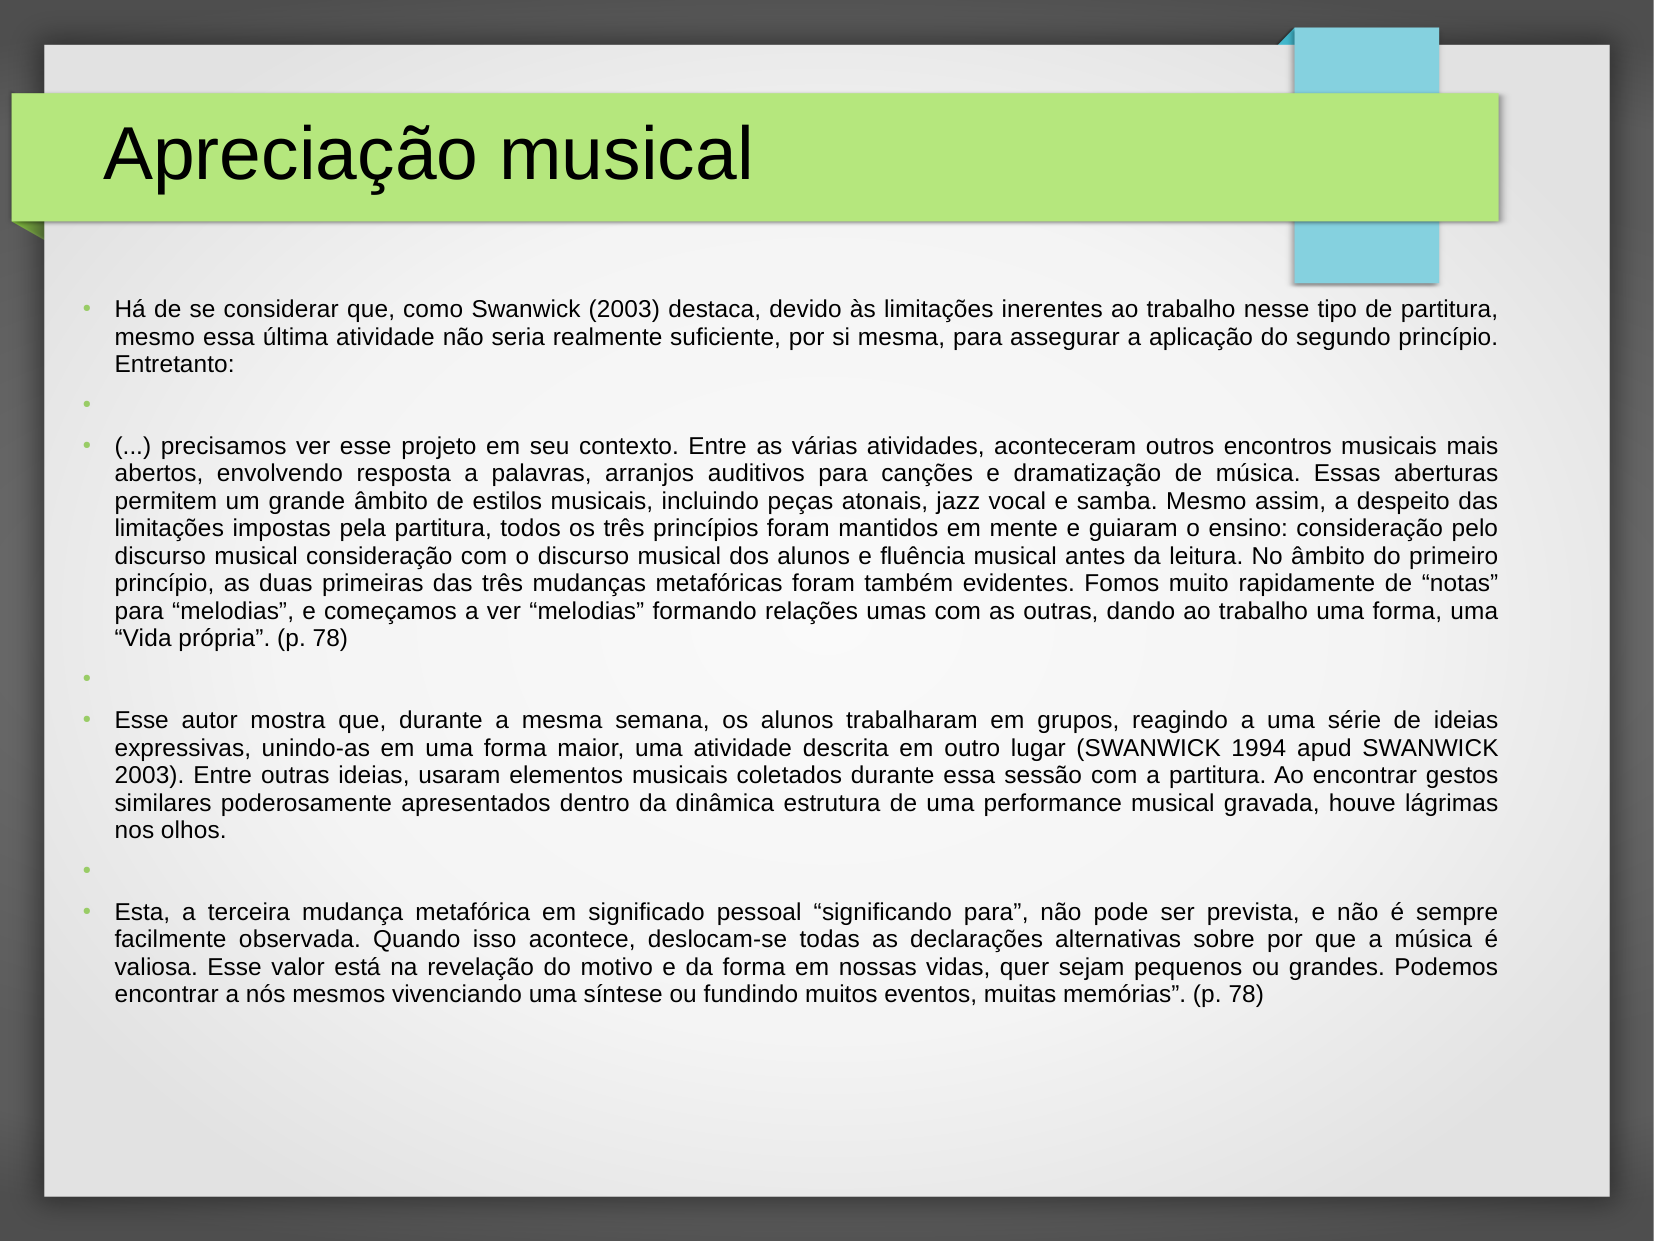

# Apreciação musical
Há de se considerar que, como Swanwick (2003) destaca, devido às limitações inerentes ao trabalho nesse tipo de partitura, mesmo essa última atividade não seria realmente suficiente, por si mesma, para assegurar a aplicação do segundo princípio. Entretanto:
(...) precisamos ver esse projeto em seu contexto. Entre as várias atividades, aconteceram outros encontros musicais mais abertos, envolvendo resposta a palavras, arranjos auditivos para canções e dramatização de música. Essas aberturas permitem um grande âmbito de estilos musicais, incluindo peças atonais, jazz vocal e samba. Mesmo assim, a despeito das limitações impostas pela partitura, todos os três princípios foram mantidos em mente e guiaram o ensino: consideração pelo discurso musical consideração com o discurso musical dos alunos e fluência musical antes da leitura. No âmbito do primeiro princípio, as duas primeiras das três mudanças metafóricas foram também evidentes. Fomos muito rapidamente de “notas” para “melodias”, e começamos a ver “melodias” formando relações umas com as outras, dando ao trabalho uma forma, uma “Vida própria”. (p. 78)
Esse autor mostra que, durante a mesma semana, os alunos trabalharam em grupos, reagindo a uma série de ideias expressivas, unindo-as em uma forma maior, uma atividade descrita em outro lugar (SWANWICK 1994 apud SWANWICK 2003). Entre outras ideias, usaram elementos musicais coletados durante essa sessão com a partitura. Ao encontrar gestos similares poderosamente apresentados dentro da dinâmica estrutura de uma performance musical gravada, houve lágrimas nos olhos.
Esta, a terceira mudança metafórica em significado pessoal “significando para”, não pode ser prevista, e não é sempre facilmente observada. Quando isso acontece, deslocam-se todas as declarações alternativas sobre por que a música é valiosa. Esse valor está na revelação do motivo e da forma em nossas vidas, quer sejam pequenos ou grandes. Podemos encontrar a nós mesmos vivenciando uma síntese ou fundindo muitos eventos, muitas memórias”. (p. 78)